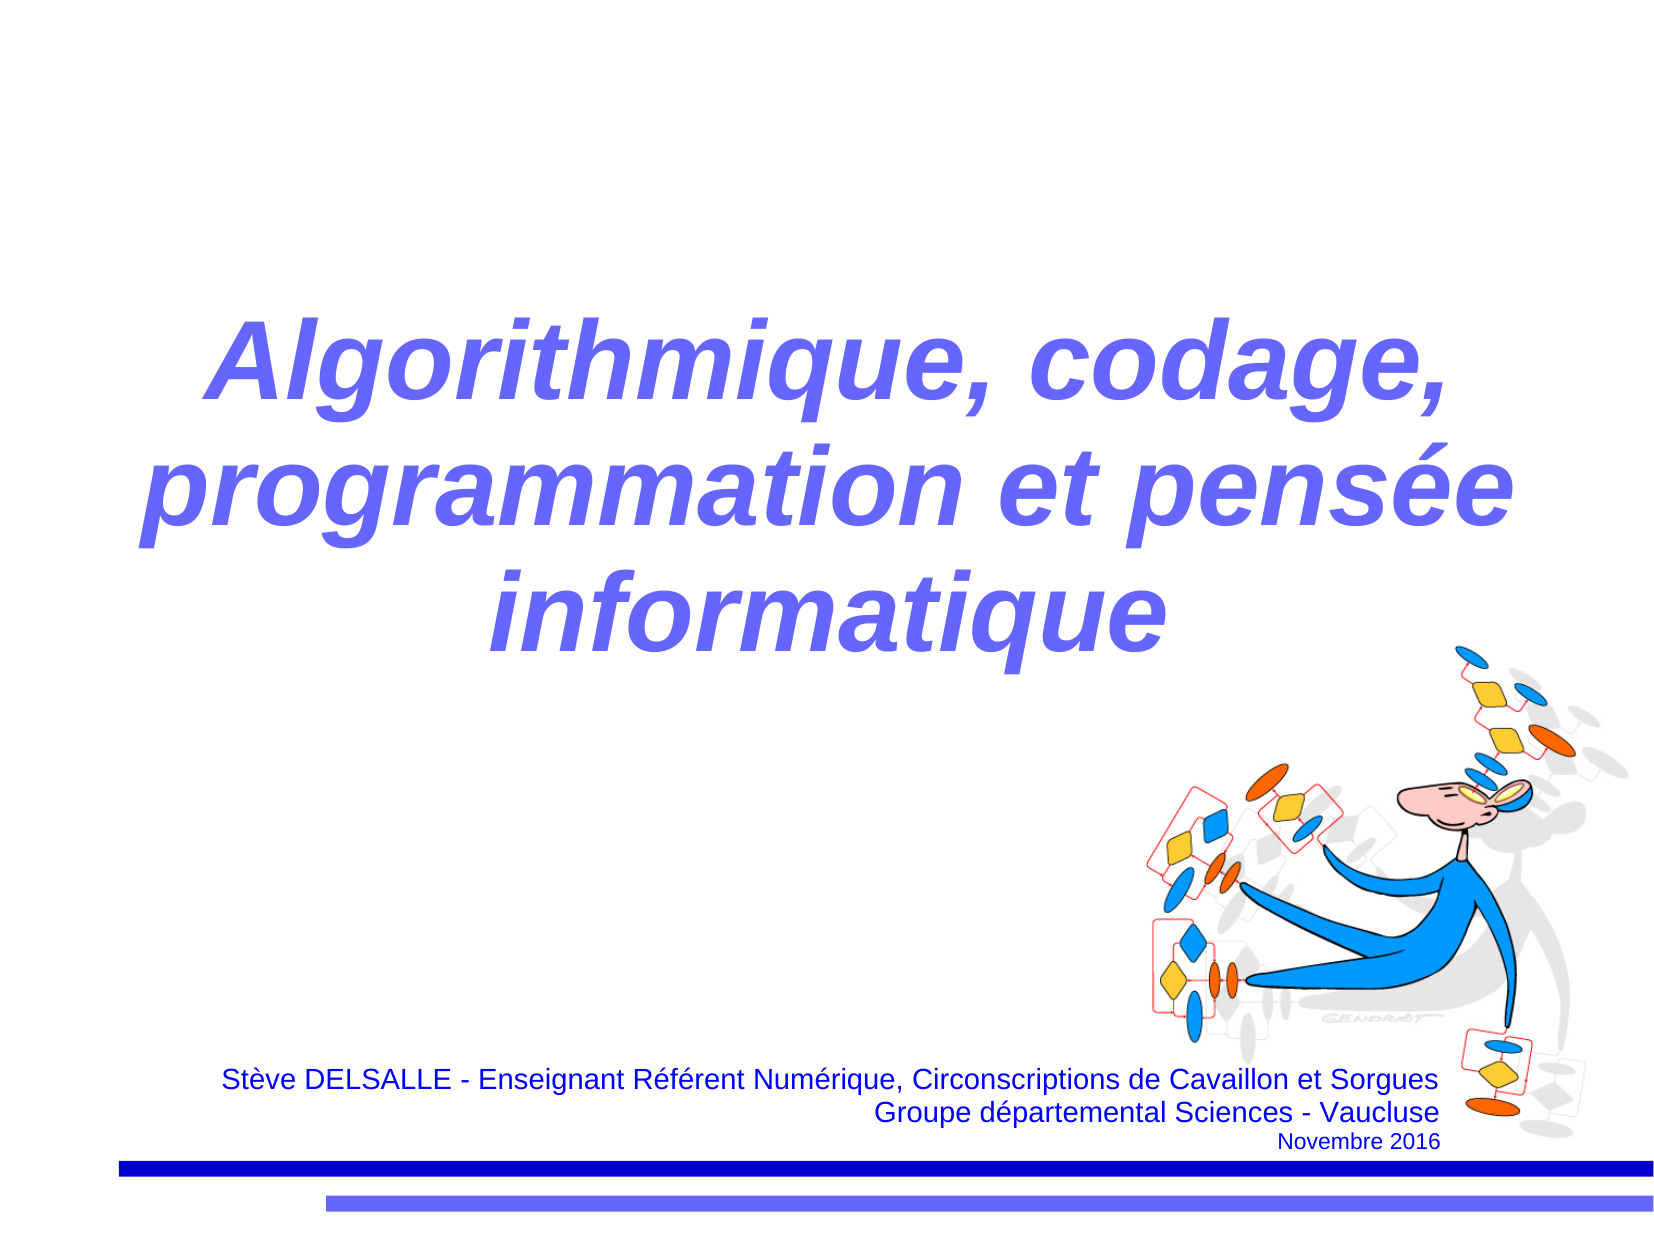

# Algorithmique, codage, programmation et pensée informatique
Stève DELSALLE - Enseignant Référent Numérique, Circonscriptions de Cavaillon et Sorgues
Groupe départemental Sciences - Vaucluse
Novembre 2016